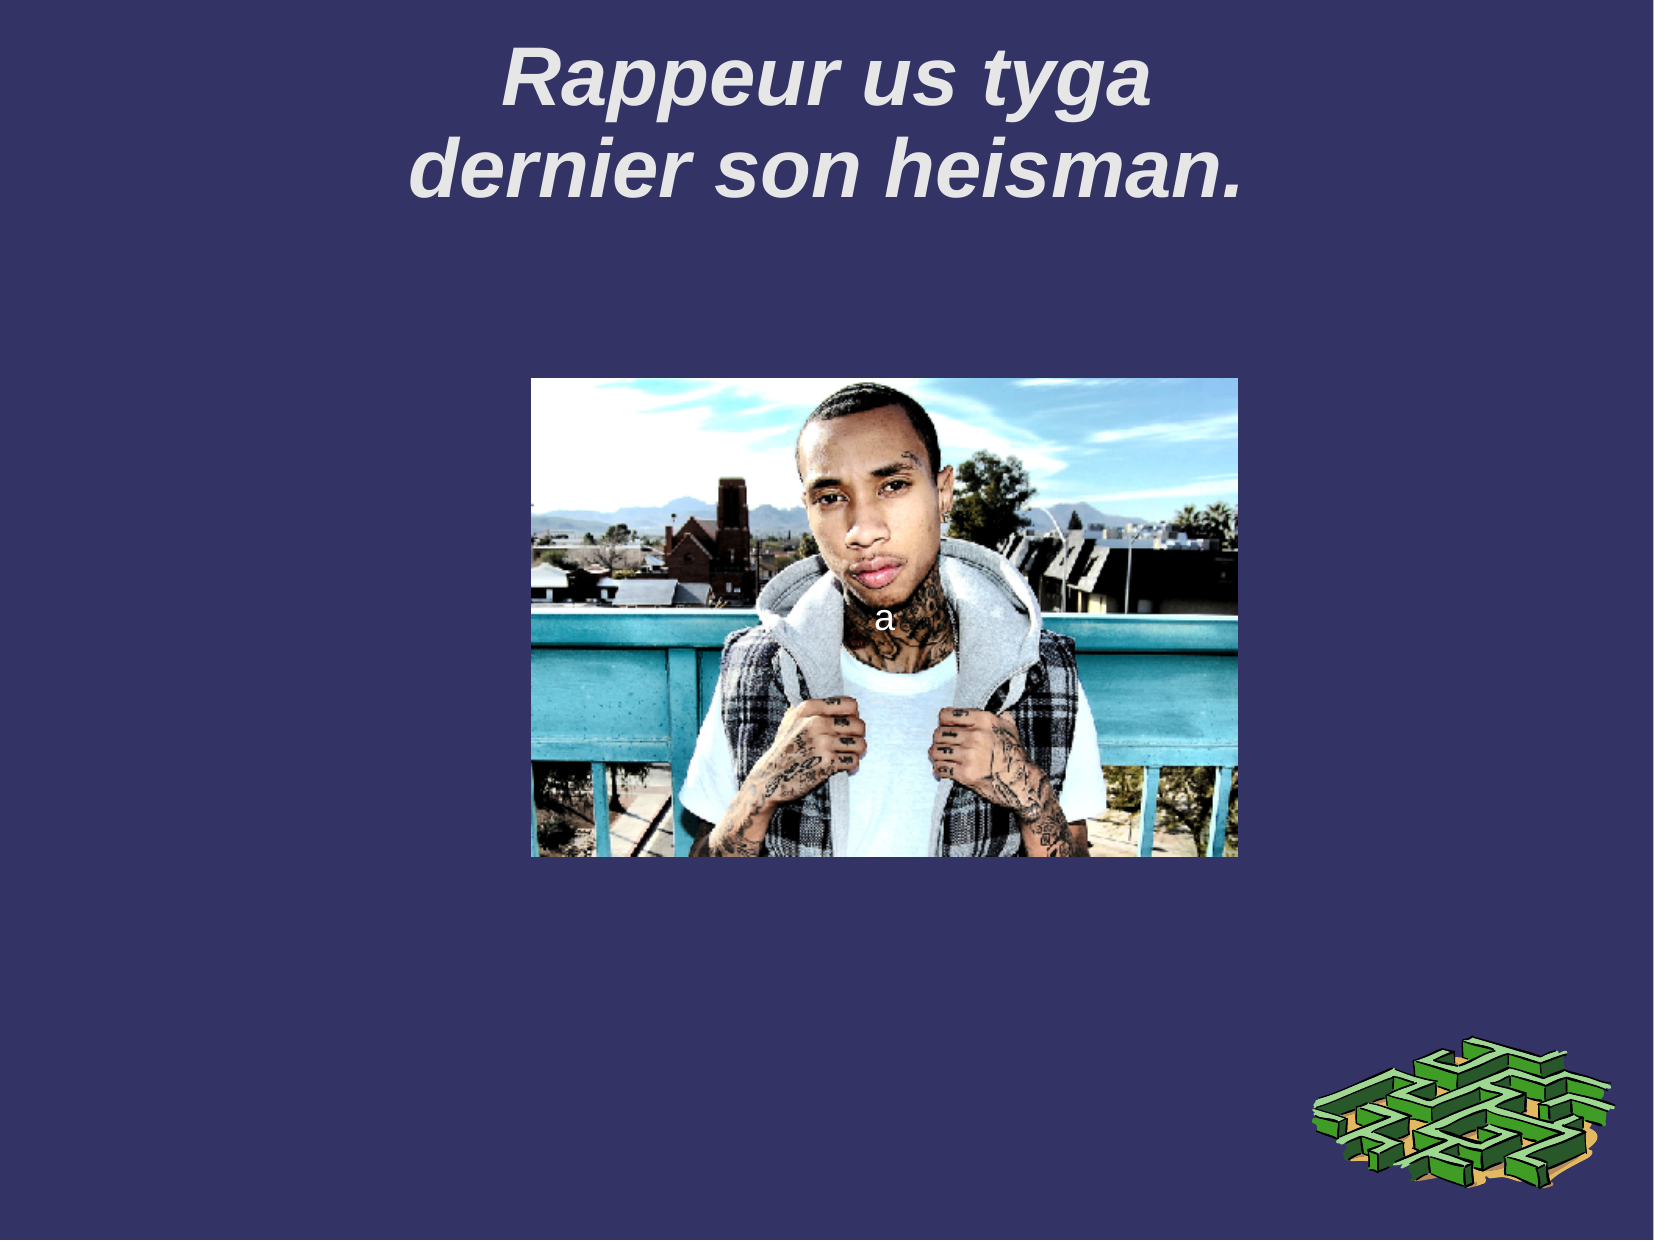

# Rappeur us tyga dernier son heisman.
a